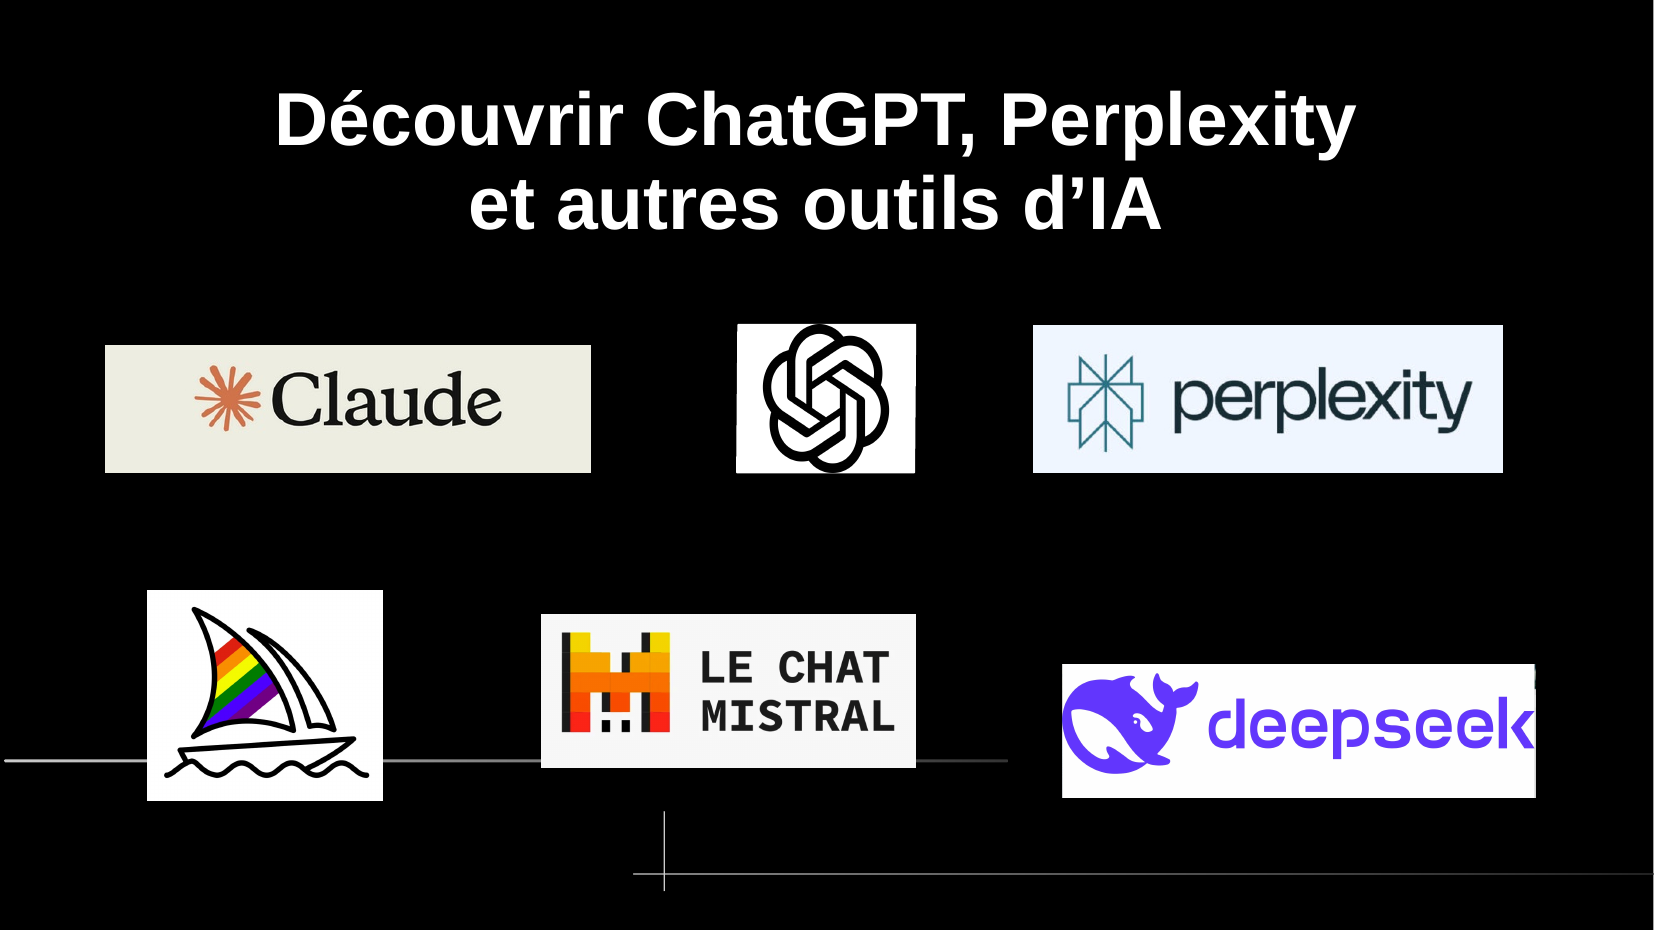

# Découvrir ChatGPT, Perplexity et autres outils d’IA